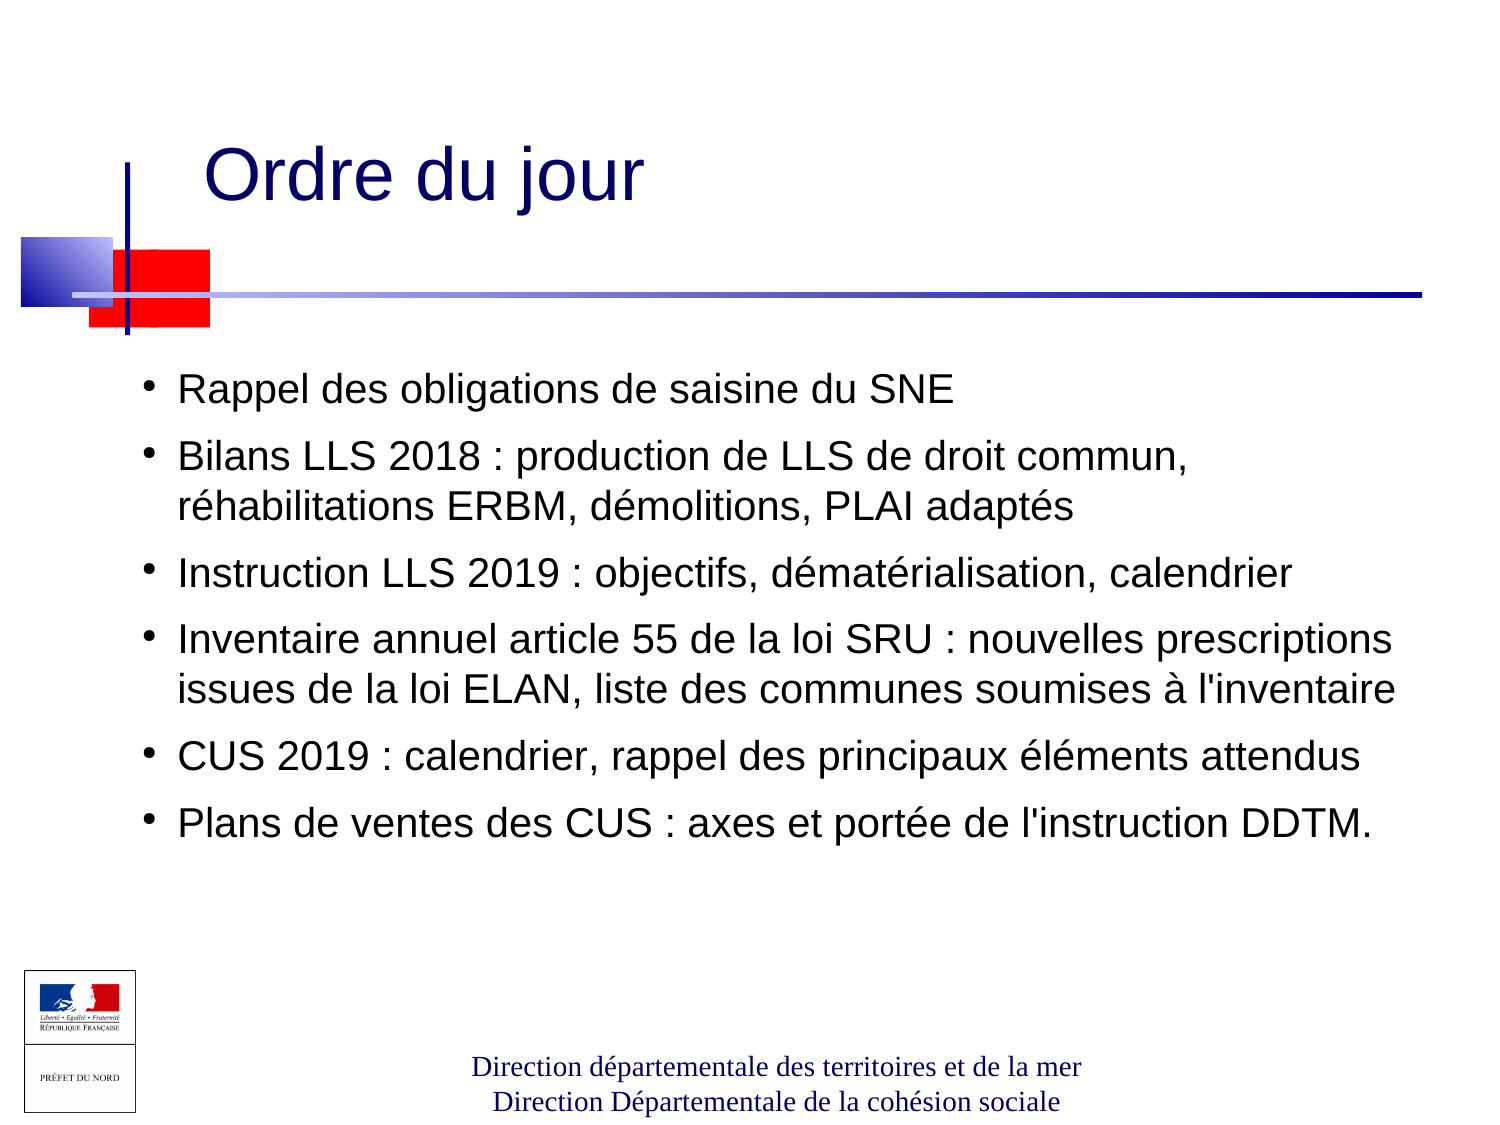

# Ordre du jour
Rappel des obligations de saisine du SNE
Bilans LLS 2018 : production de LLS de droit commun, réhabilitations ERBM, démolitions, PLAI adaptés
Instruction LLS 2019 : objectifs, dématérialisation, calendrier
Inventaire annuel article 55 de la loi SRU : nouvelles prescriptions issues de la loi ELAN, liste des communes soumises à l'inventaire
CUS 2019 : calendrier, rappel des principaux éléments attendus
Plans de ventes des CUS : axes et portée de l'instruction DDTM.